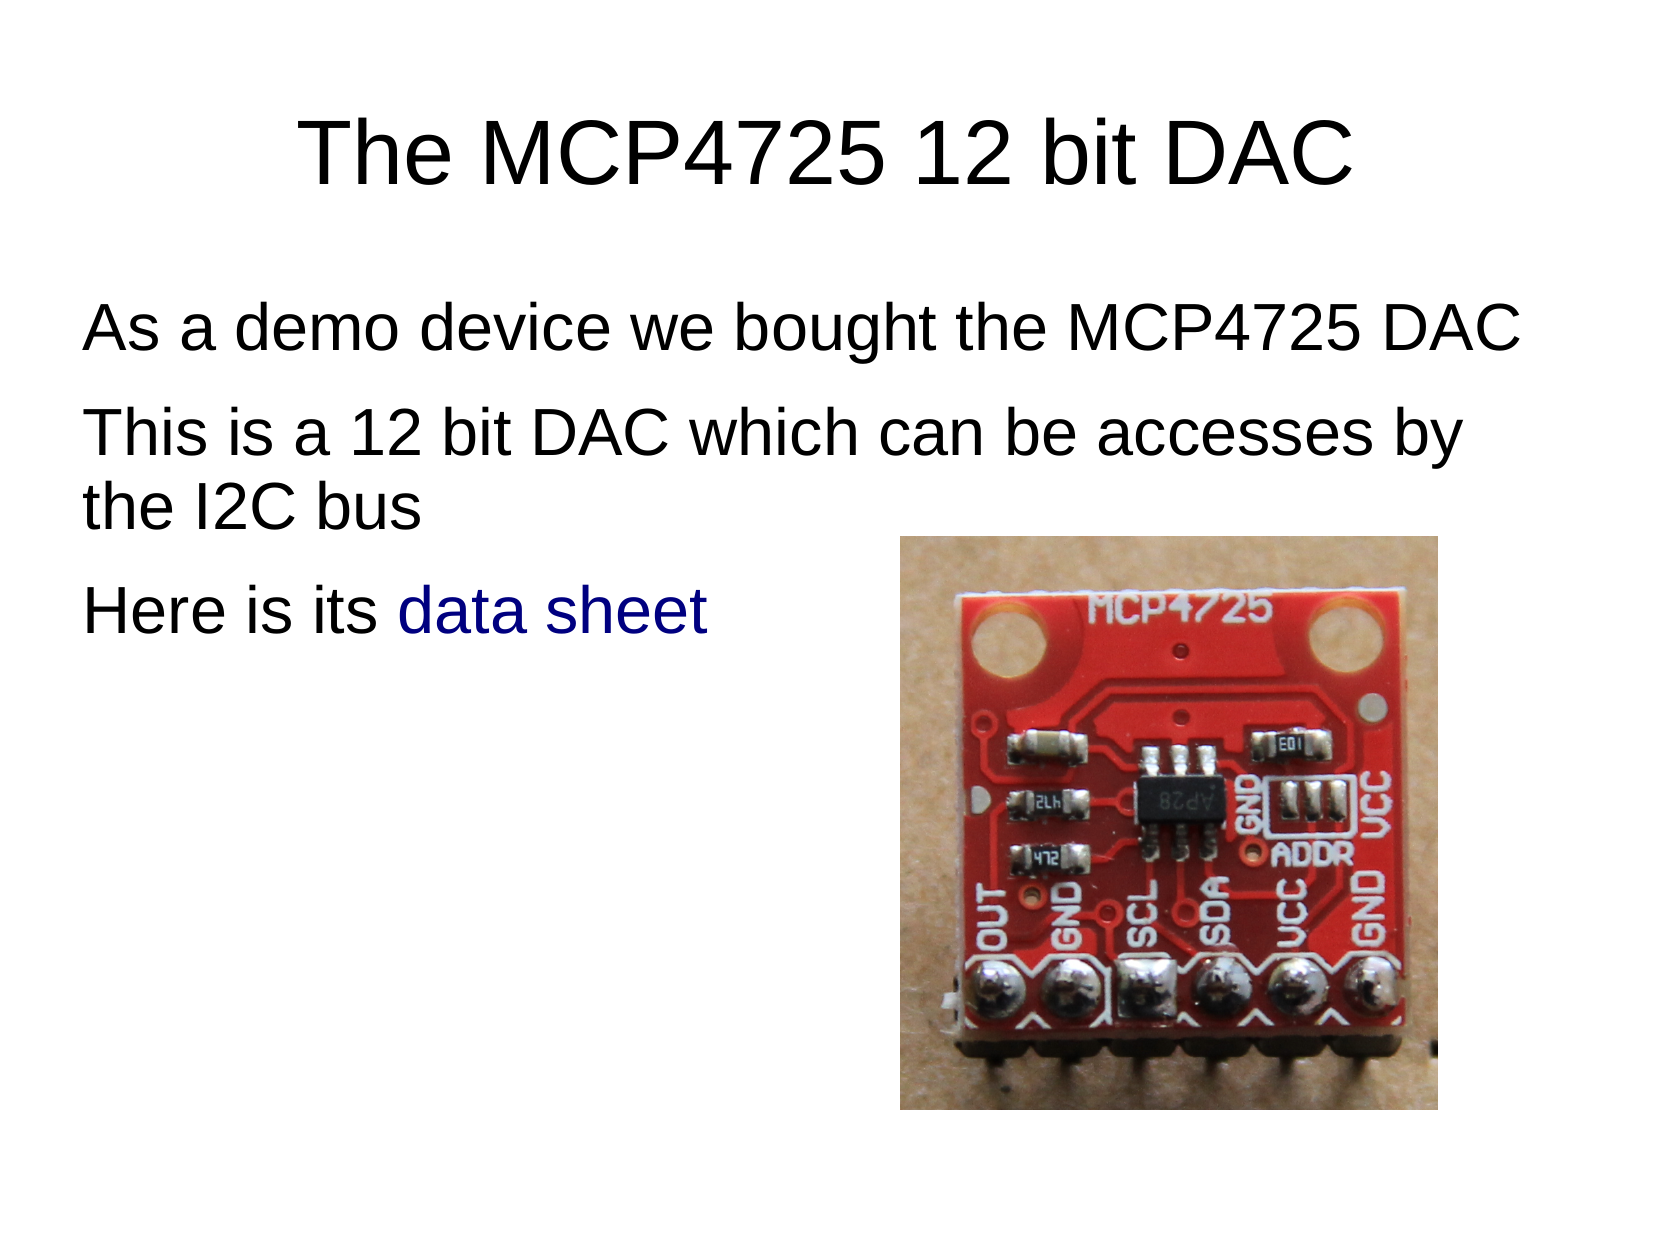

# The MCP4725 12 bit DAC
As a demo device we bought the MCP4725 DAC
This is a 12 bit DAC which can be accesses by the I2C bus
Here is its data sheet